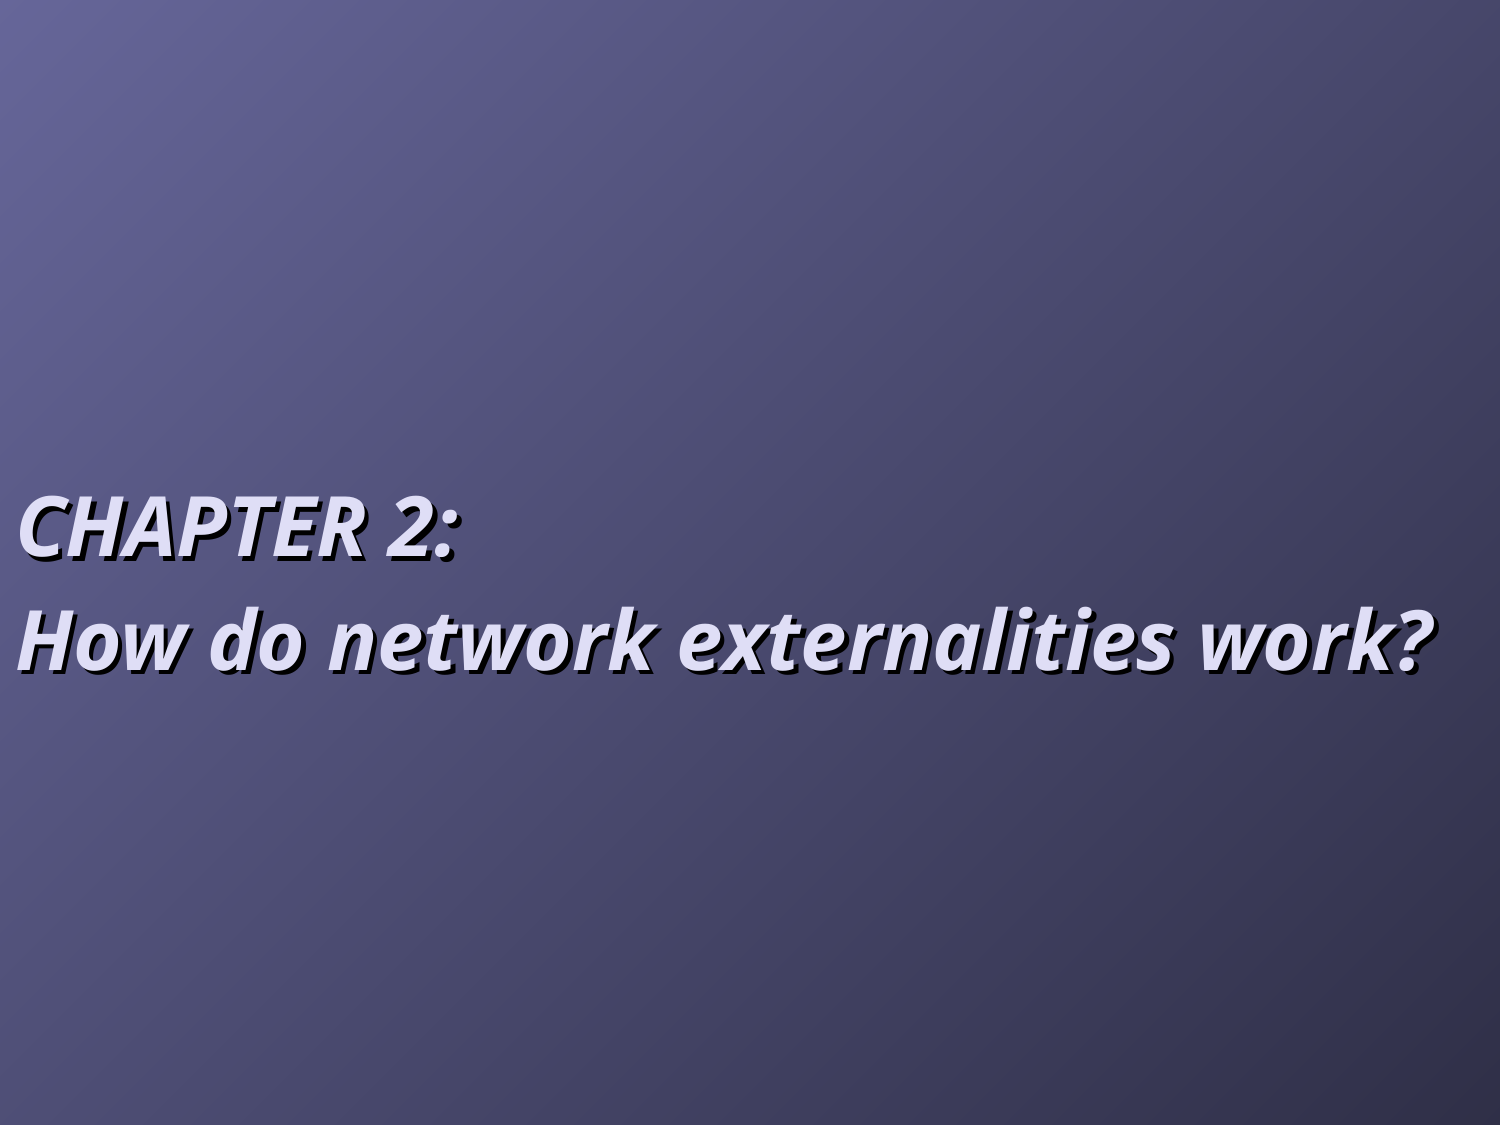

# CHAPTER 2: How do network externalities work?